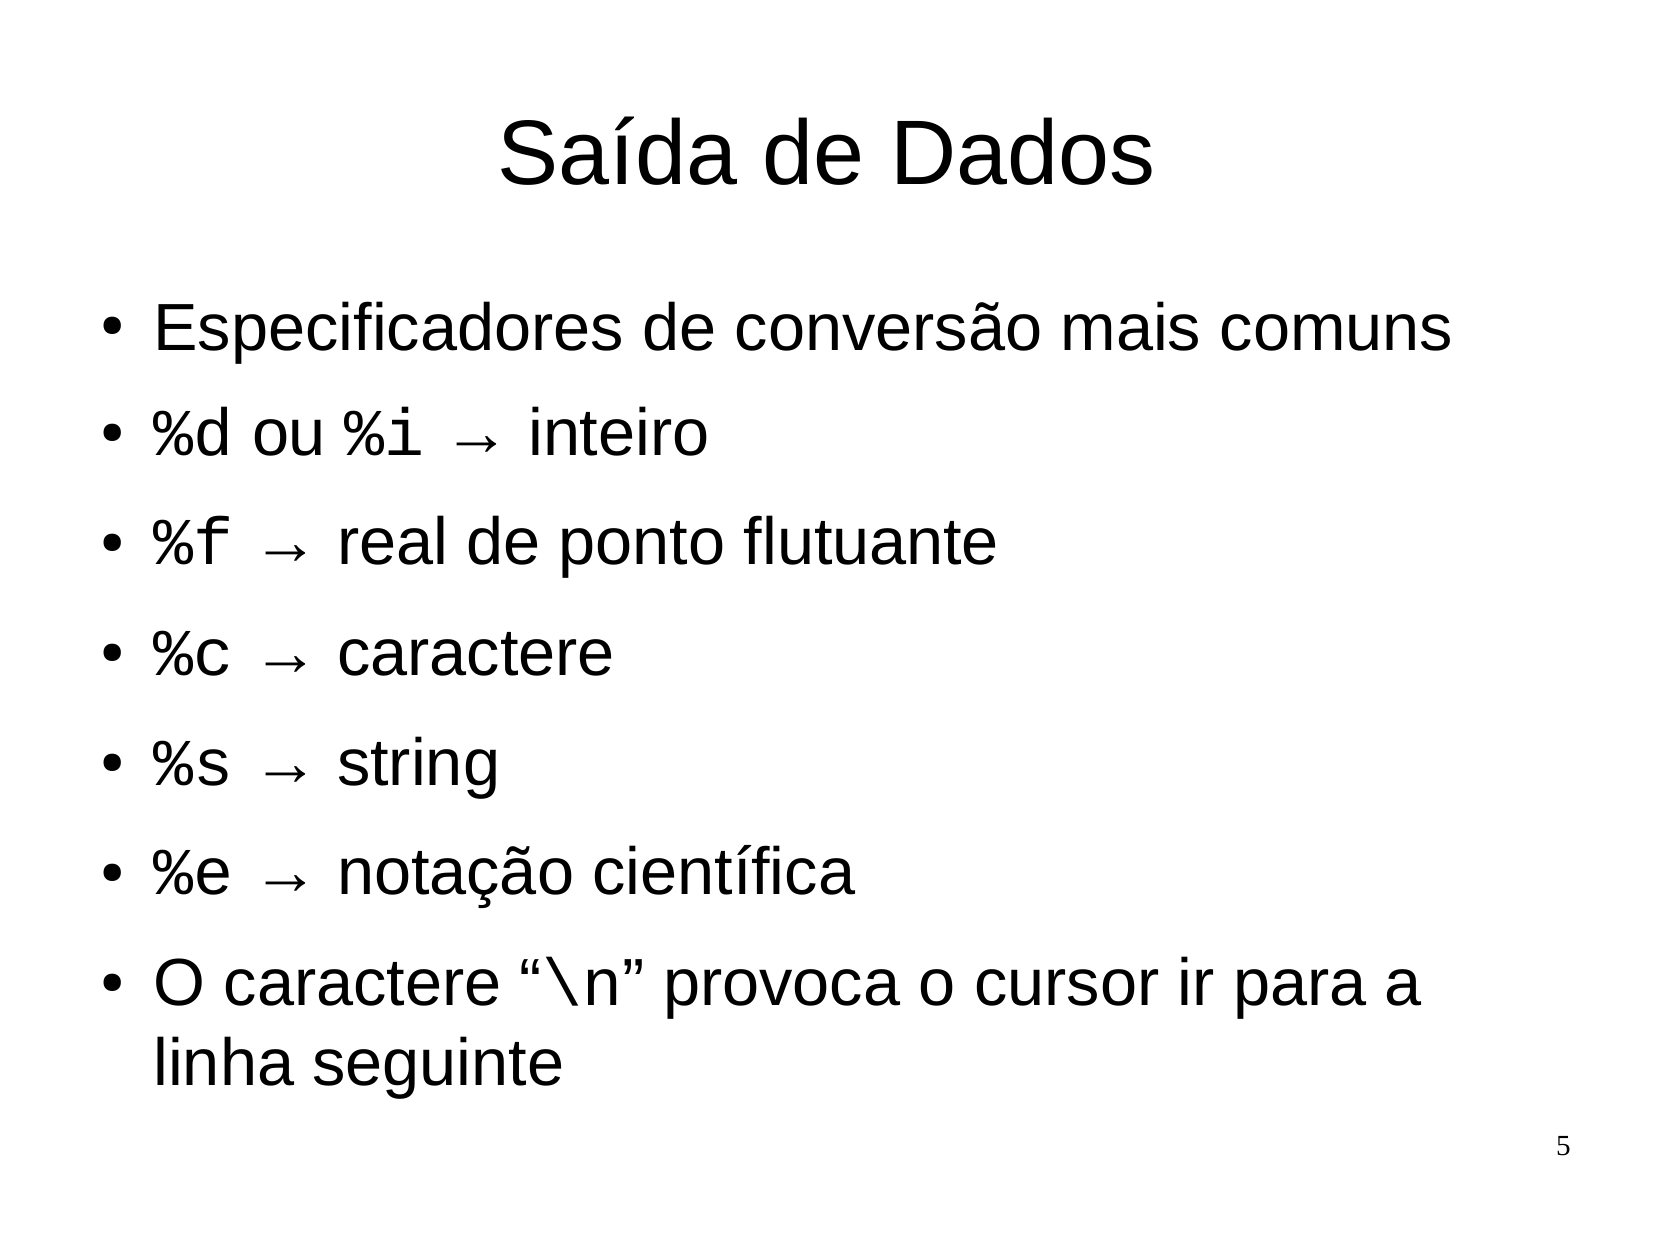

# Saída de Dados
Especificadores de conversão mais comuns
%d ou %i → inteiro
%f → real de ponto flutuante
%c → caractere
%s → string
%e → notação científica
O caractere “\n” provoca o cursor ir para a linha seguinte
5